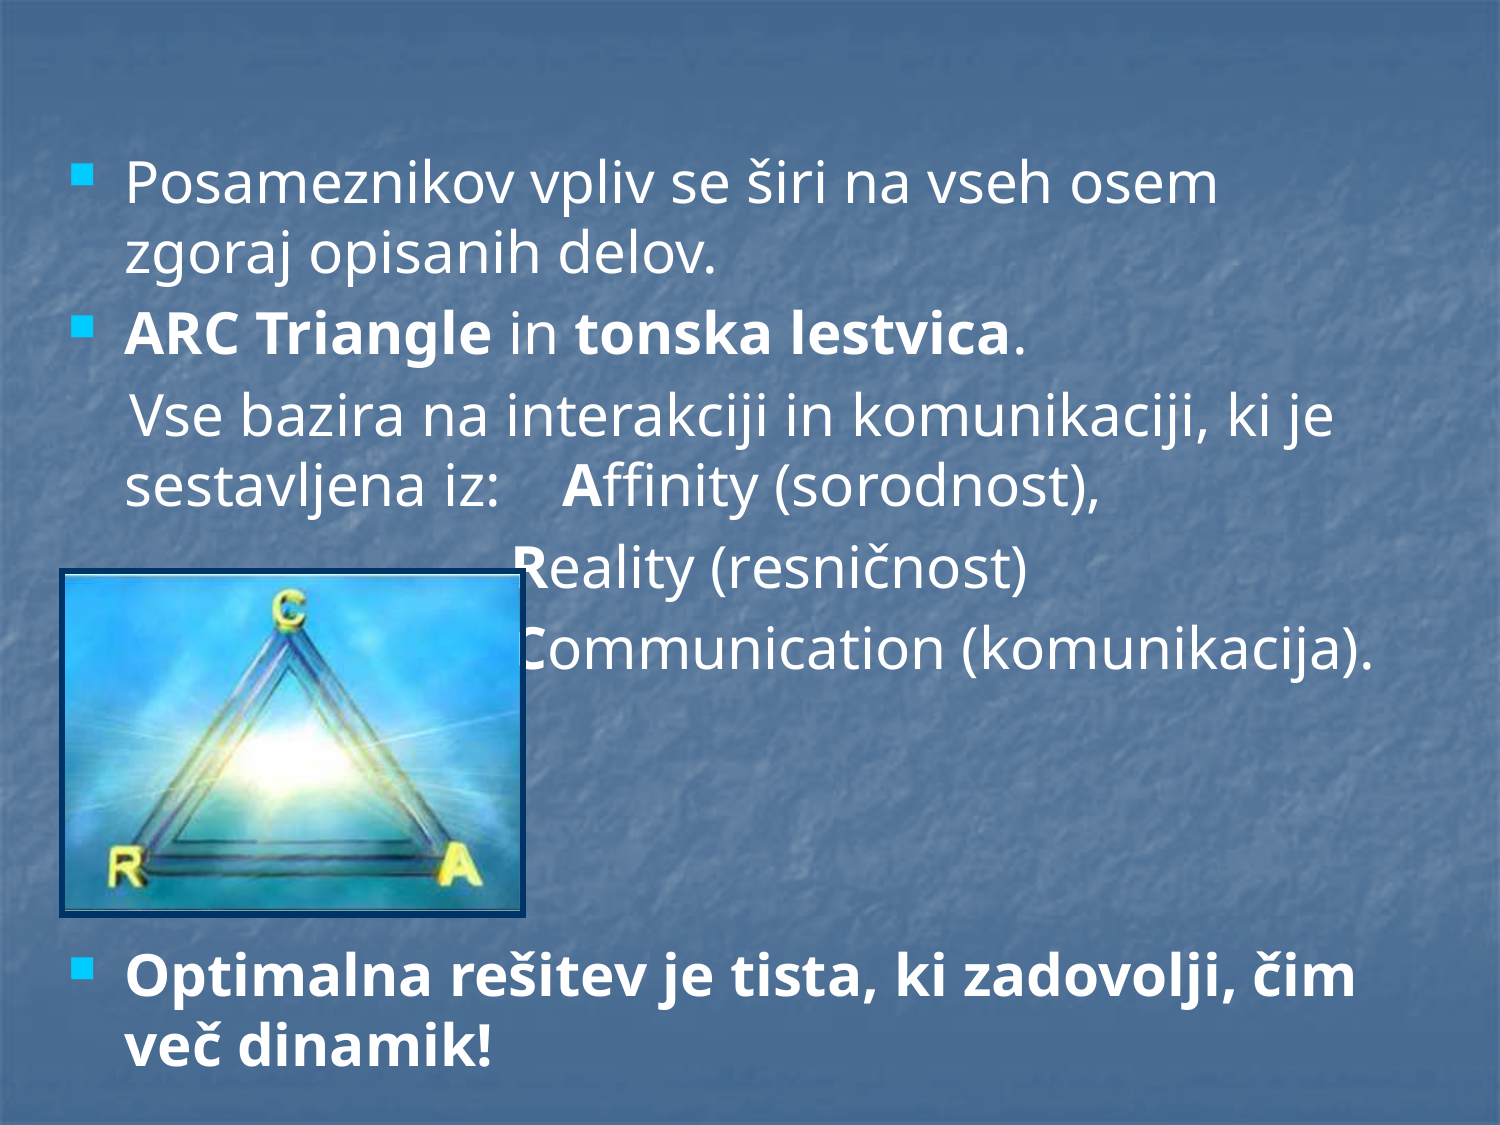

# Posameznikov vpliv se širi na vseh osem zgoraj opisanih delov.
ARC Triangle in tonska lestvica.
 Vse bazira na interakciji in komunikaciji, ki je sestavljena iz: Affinity (sorodnost),
 Reality (resničnost)
 Communication (komunikacija).
Optimalna rešitev je tista, ki zadovolji, čim več dinamik!